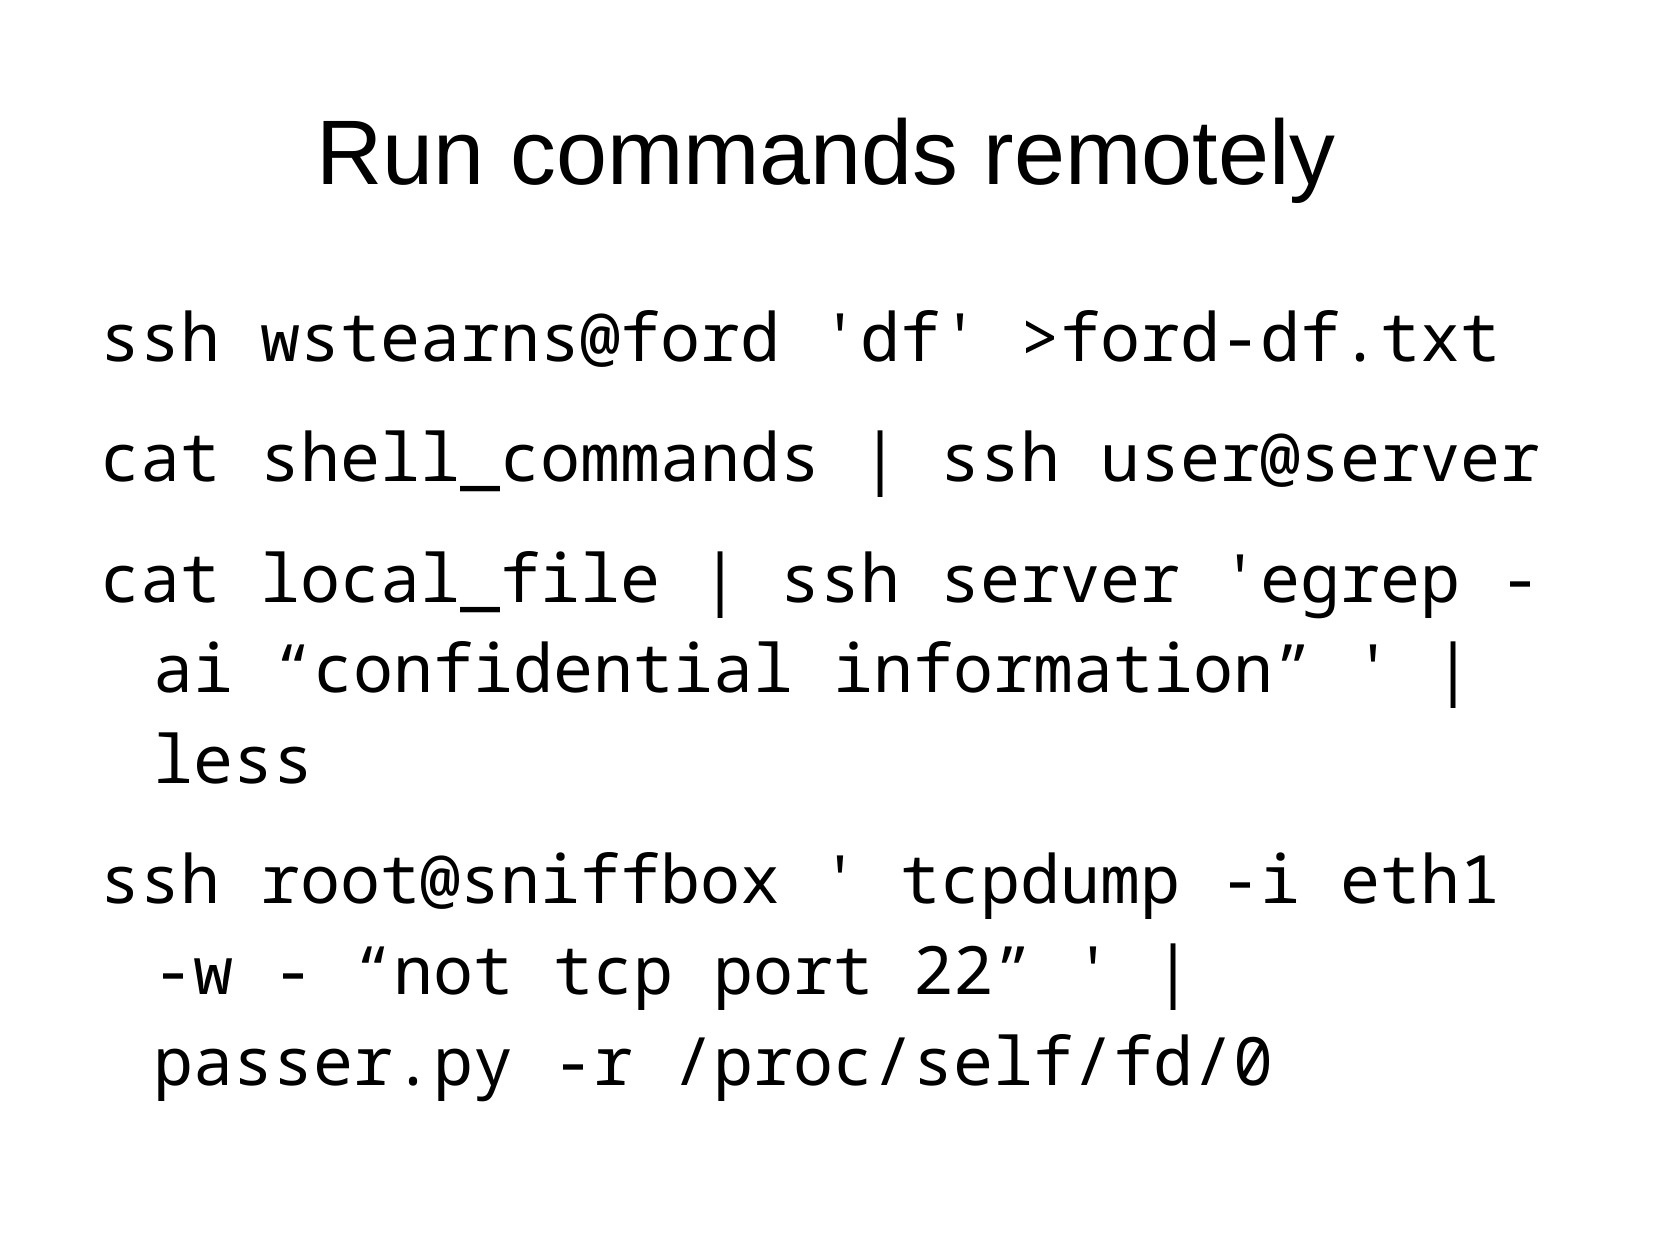

# Run commands remotely
ssh wstearns@ford 'df' >ford-df.txt
cat shell_commands | ssh user@server
cat local_file | ssh server 'egrep -ai “confidential information” ' | less
ssh root@sniffbox ' tcpdump -i eth1 -w - “not tcp port 22” ' | passer.py -r /proc/self/fd/0